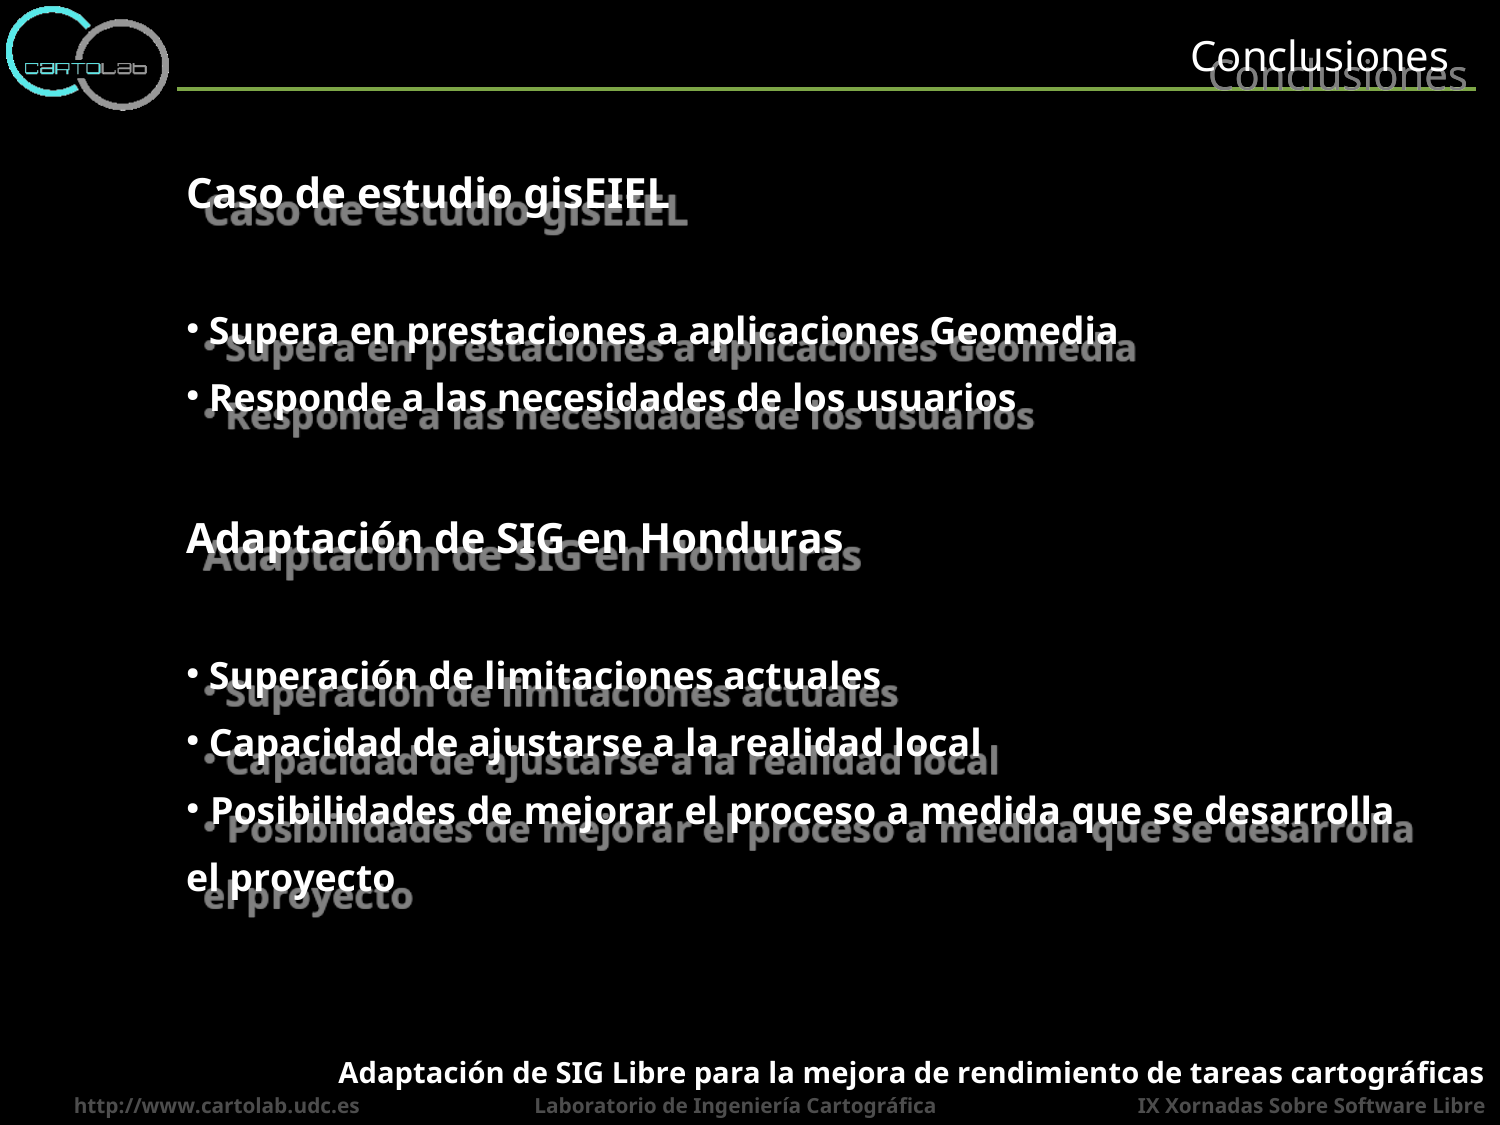

Conclusiones
Caso de estudio gisEIEL
 Supera en prestaciones a aplicaciones Geomedia
 Responde a las necesidades de los usuarios
Adaptación de SIG en Honduras
 Superación de limitaciones actuales
 Capacidad de ajustarse a la realidad local
 Posibilidades de mejorar el proceso a medida que se desarrolla el proyecto